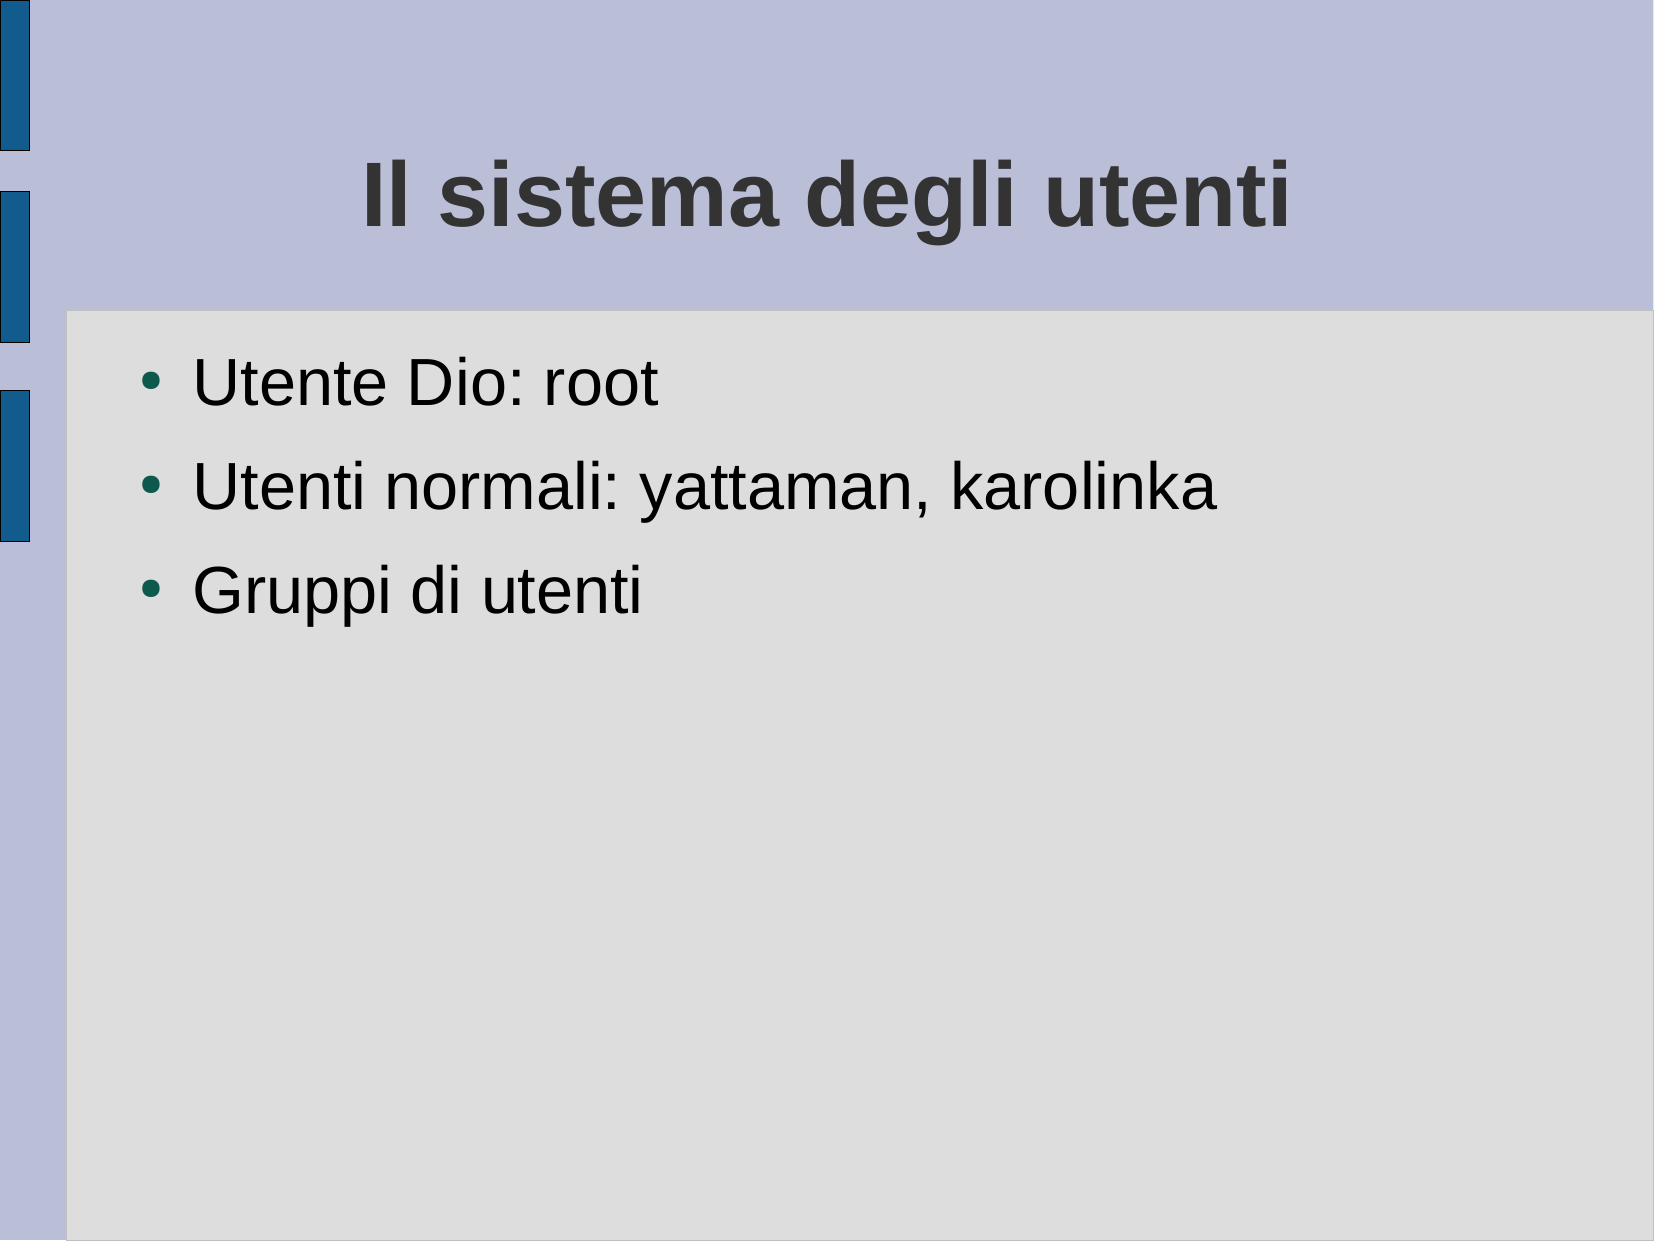

# Il sistema degli utenti
Utente Dio: root
Utenti normali: yattaman, karolinka
Gruppi di utenti